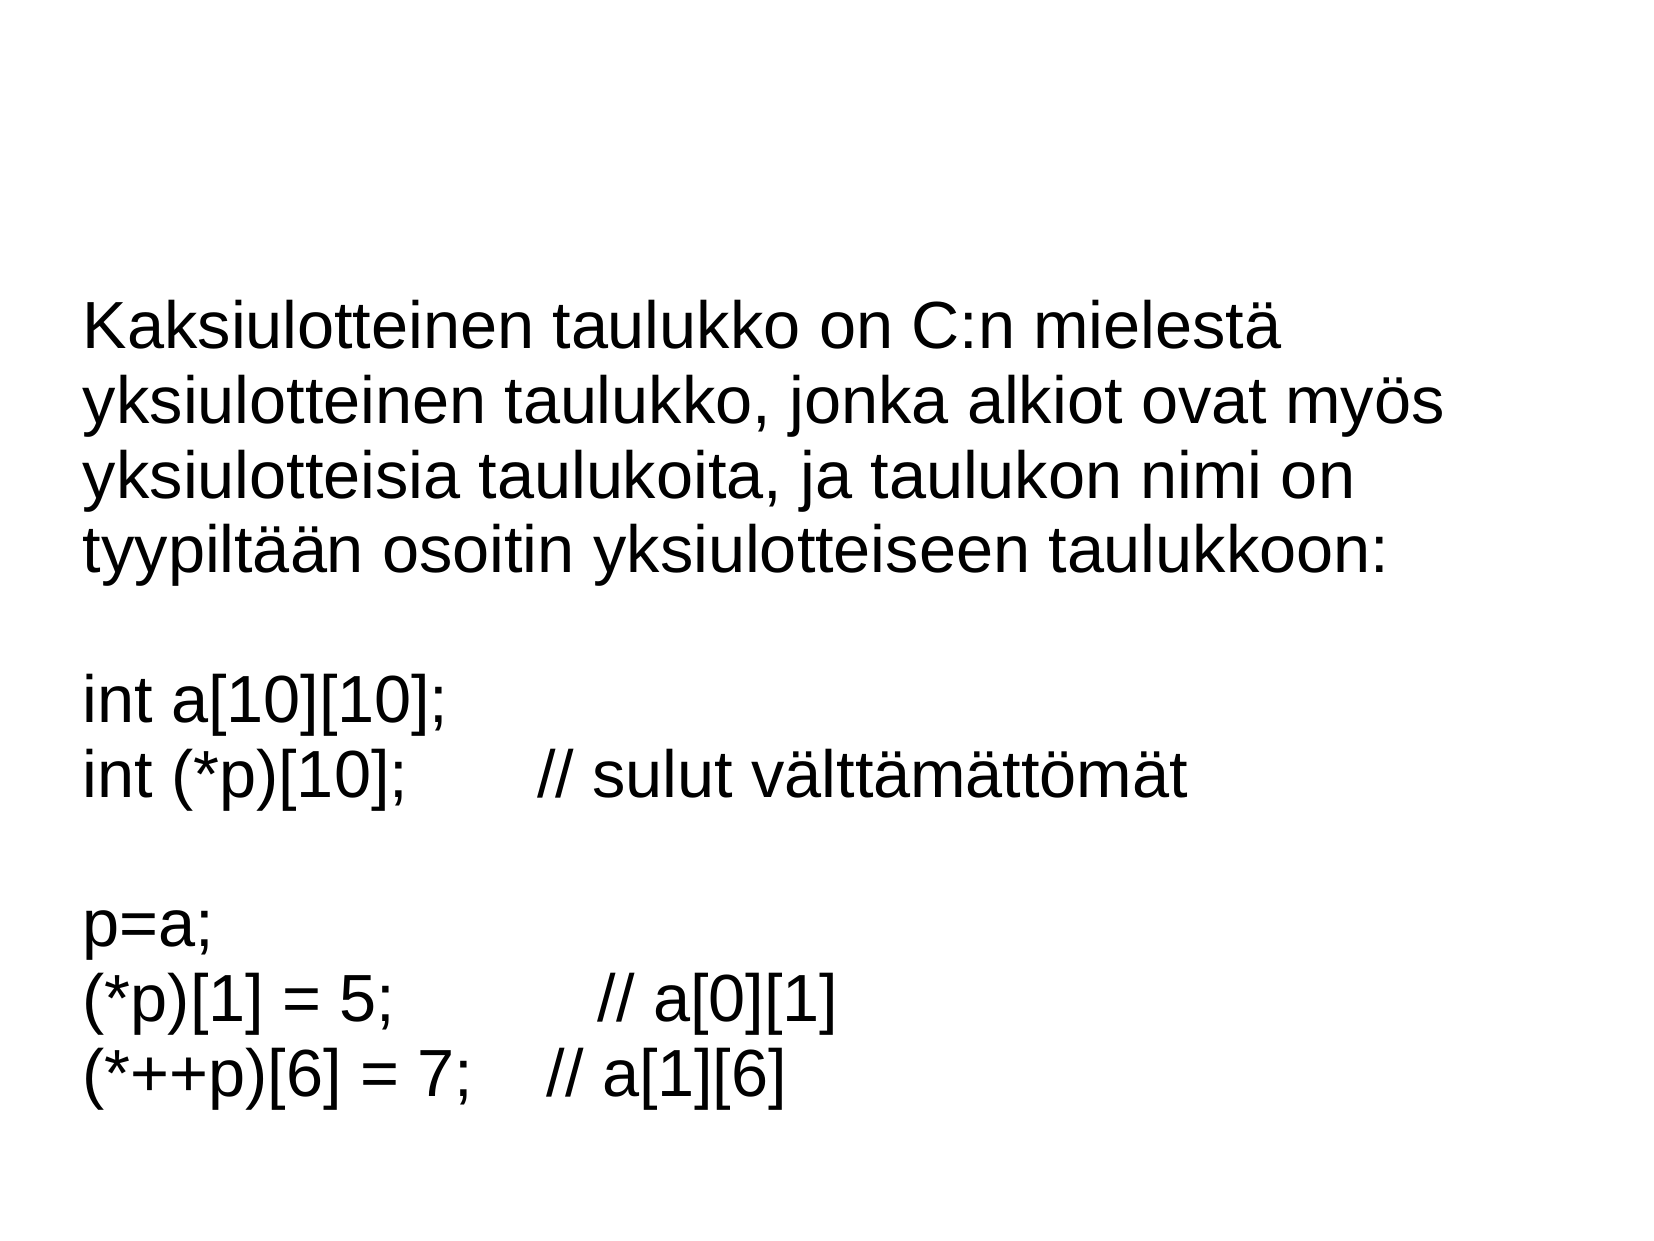

Kaksiulotteinen taulukko on C:n mielestä yksiulotteinen taulukko, jonka alkiot ovat myös yksiulotteisia taulukoita, ja taulukon nimi on tyypiltään osoitin yksiulotteiseen taulukkoon:
int a[10][10];
int (*p)[10]; // sulut välttämättömät
p=a;
(*p)[1] = 5; // a[0][1]
(*++p)[6] = 7; // a[1][6]